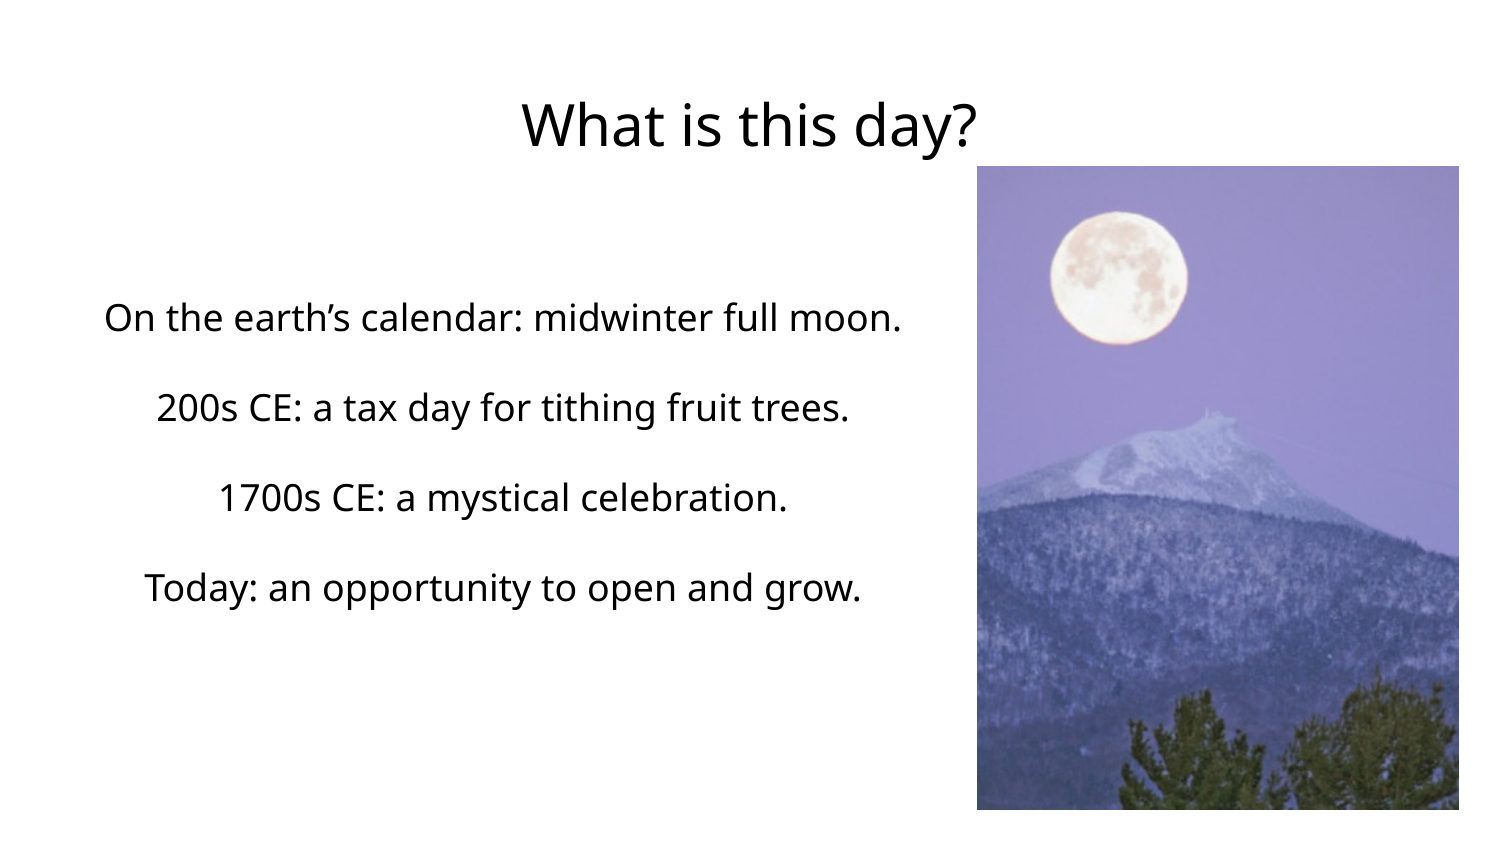

# What is this day?
On the earth’s calendar: midwinter full moon.
200s CE: a tax day for tithing fruit trees.
1700s CE: a mystical celebration.
Today: an opportunity to open and grow.